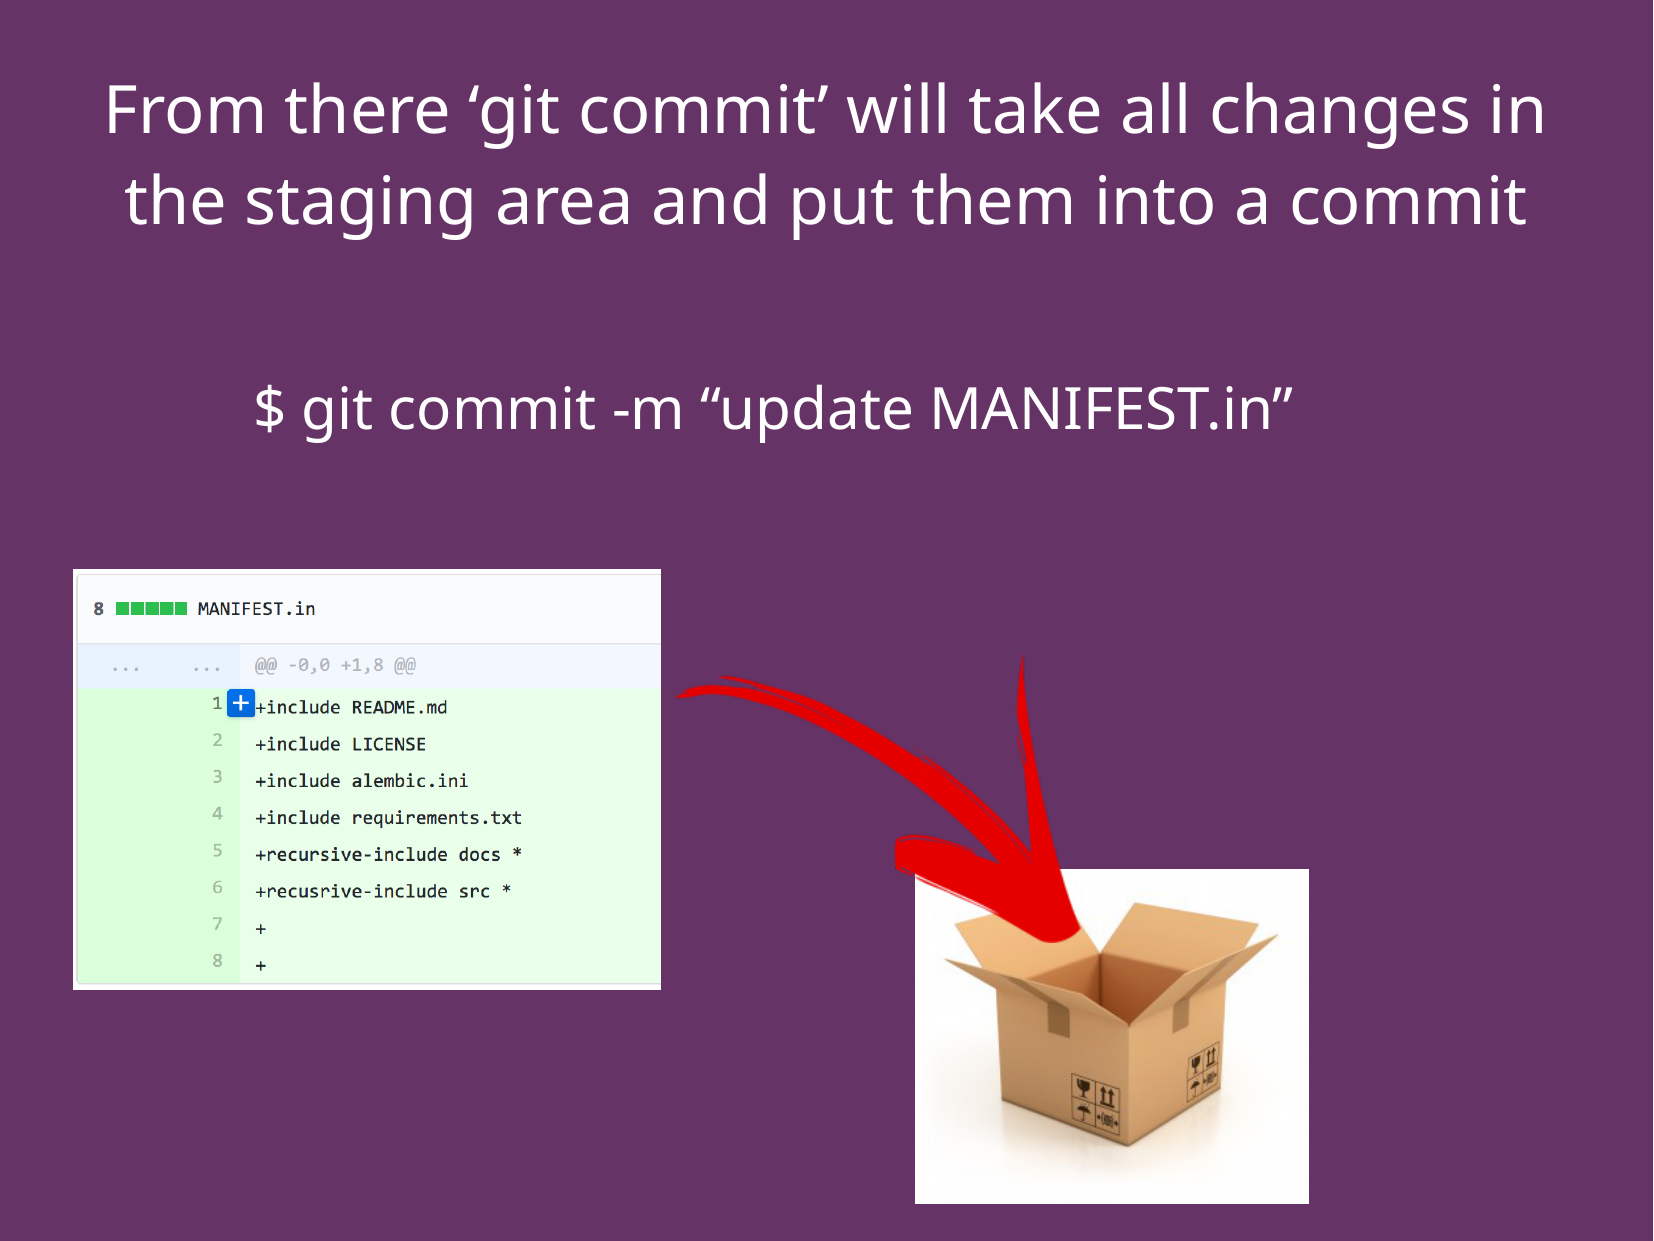

# From there ‘git commit’ will take all changes in the staging area and put them into a commit
$ git commit -m “update MANIFEST.in”